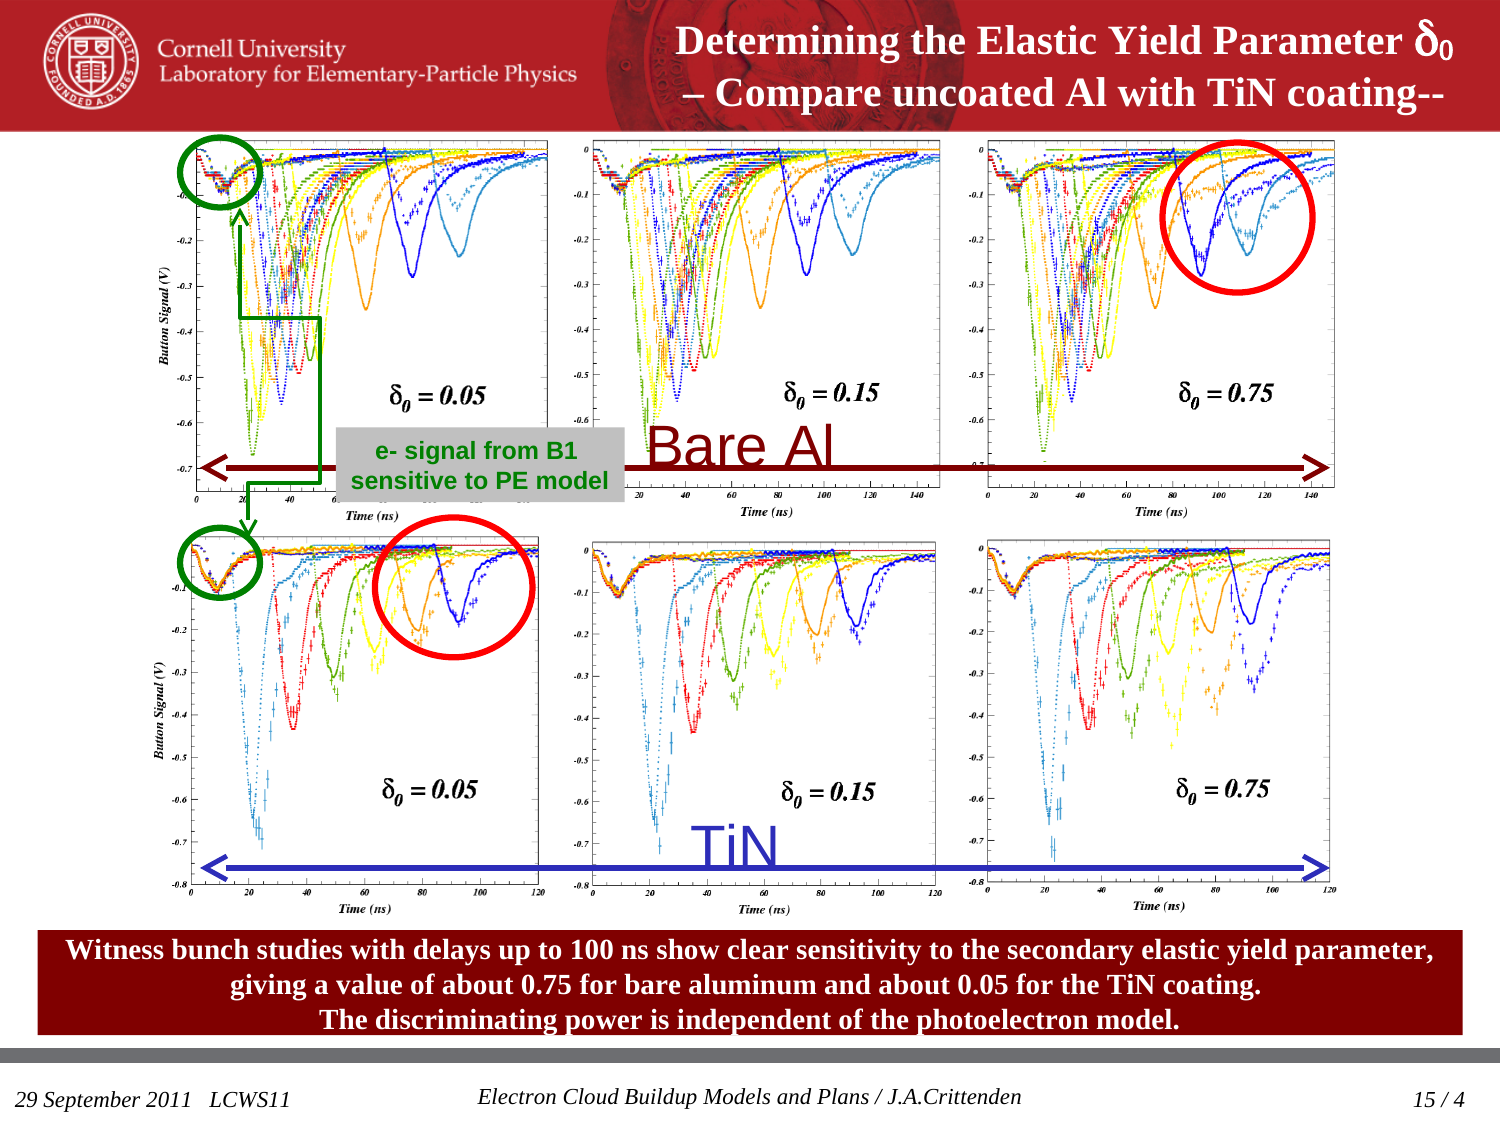

Determining the Elastic Yield Parameter d0
– Compare uncoated Al with TiN coating--
# spu
Bare Al
e- signal from B1
sensitive to PE model
TiN
Witness bunch studies with delays up to 100 ns show clear sensitivity to the secondary elastic yield parameter,
giving a value of about 0.75 for bare aluminum and about 0.05 for the TiN coating.
The discriminating power is independent of the photoelectron model.